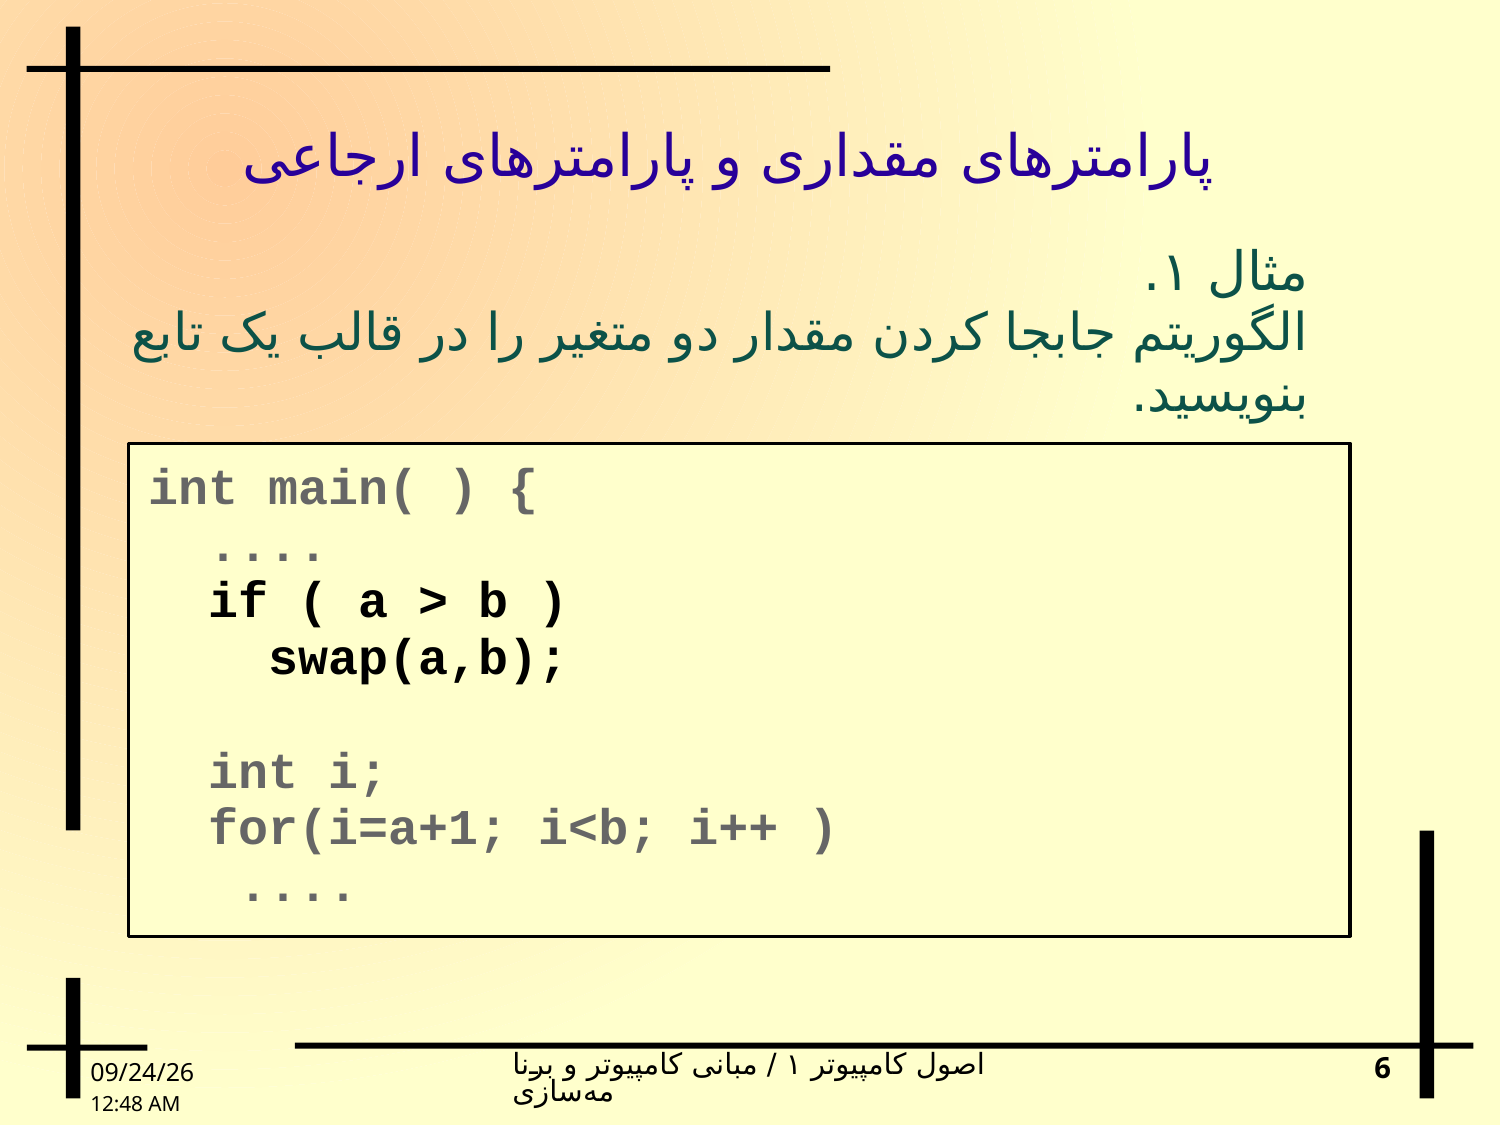

پارامترهای مقداری و پارامترهای ارجاعی
مثال ۱.
الگوریتم جابجا کردن مقدار دو متغیر را در قالب یک تابع بنویسید.
# int main( ) {
 ....
 if ( a > b )
 swap(a,b);
 int i;
 for(i=a+1; i<b; i++ )
 ....
اصول کامپیوتر ۱ / مبانی کامپیوتر و برنامه‌سازی
6